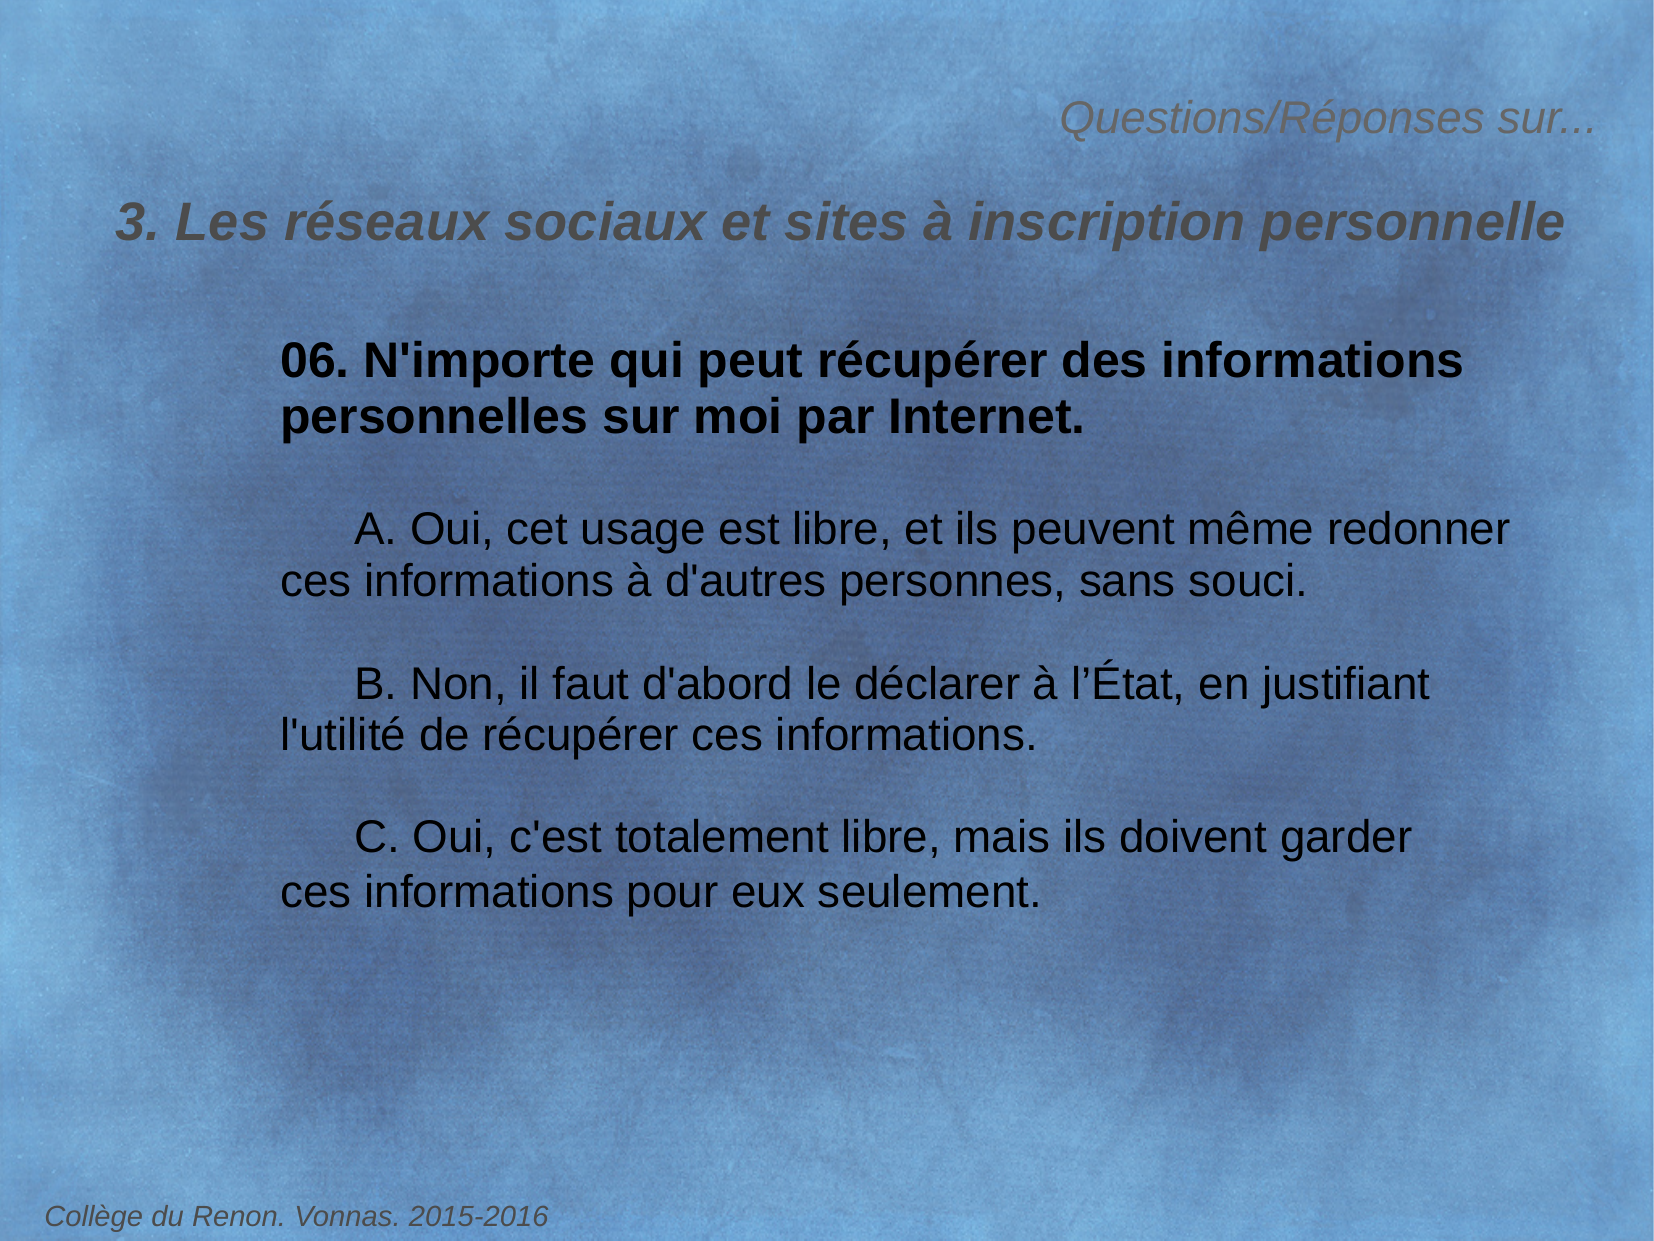

# Questions/Réponses sur...
3. Les réseaux sociaux et sites à inscription personnelle
06. N'importe qui peut récupérer des informations personnelles sur moi par Internet.
	A. Oui, cet usage est libre, et ils peuvent même redonner 	ces informations à d'autres personnes, sans souci.
	B. Non, il faut d'abord le déclarer à l’État, en justifiant 	l'utilité de récupérer ces informations.
	C. Oui, c'est totalement libre, mais ils doivent garder 		ces informations pour eux seulement.
Collège du Renon. Vonnas. 2015-2016